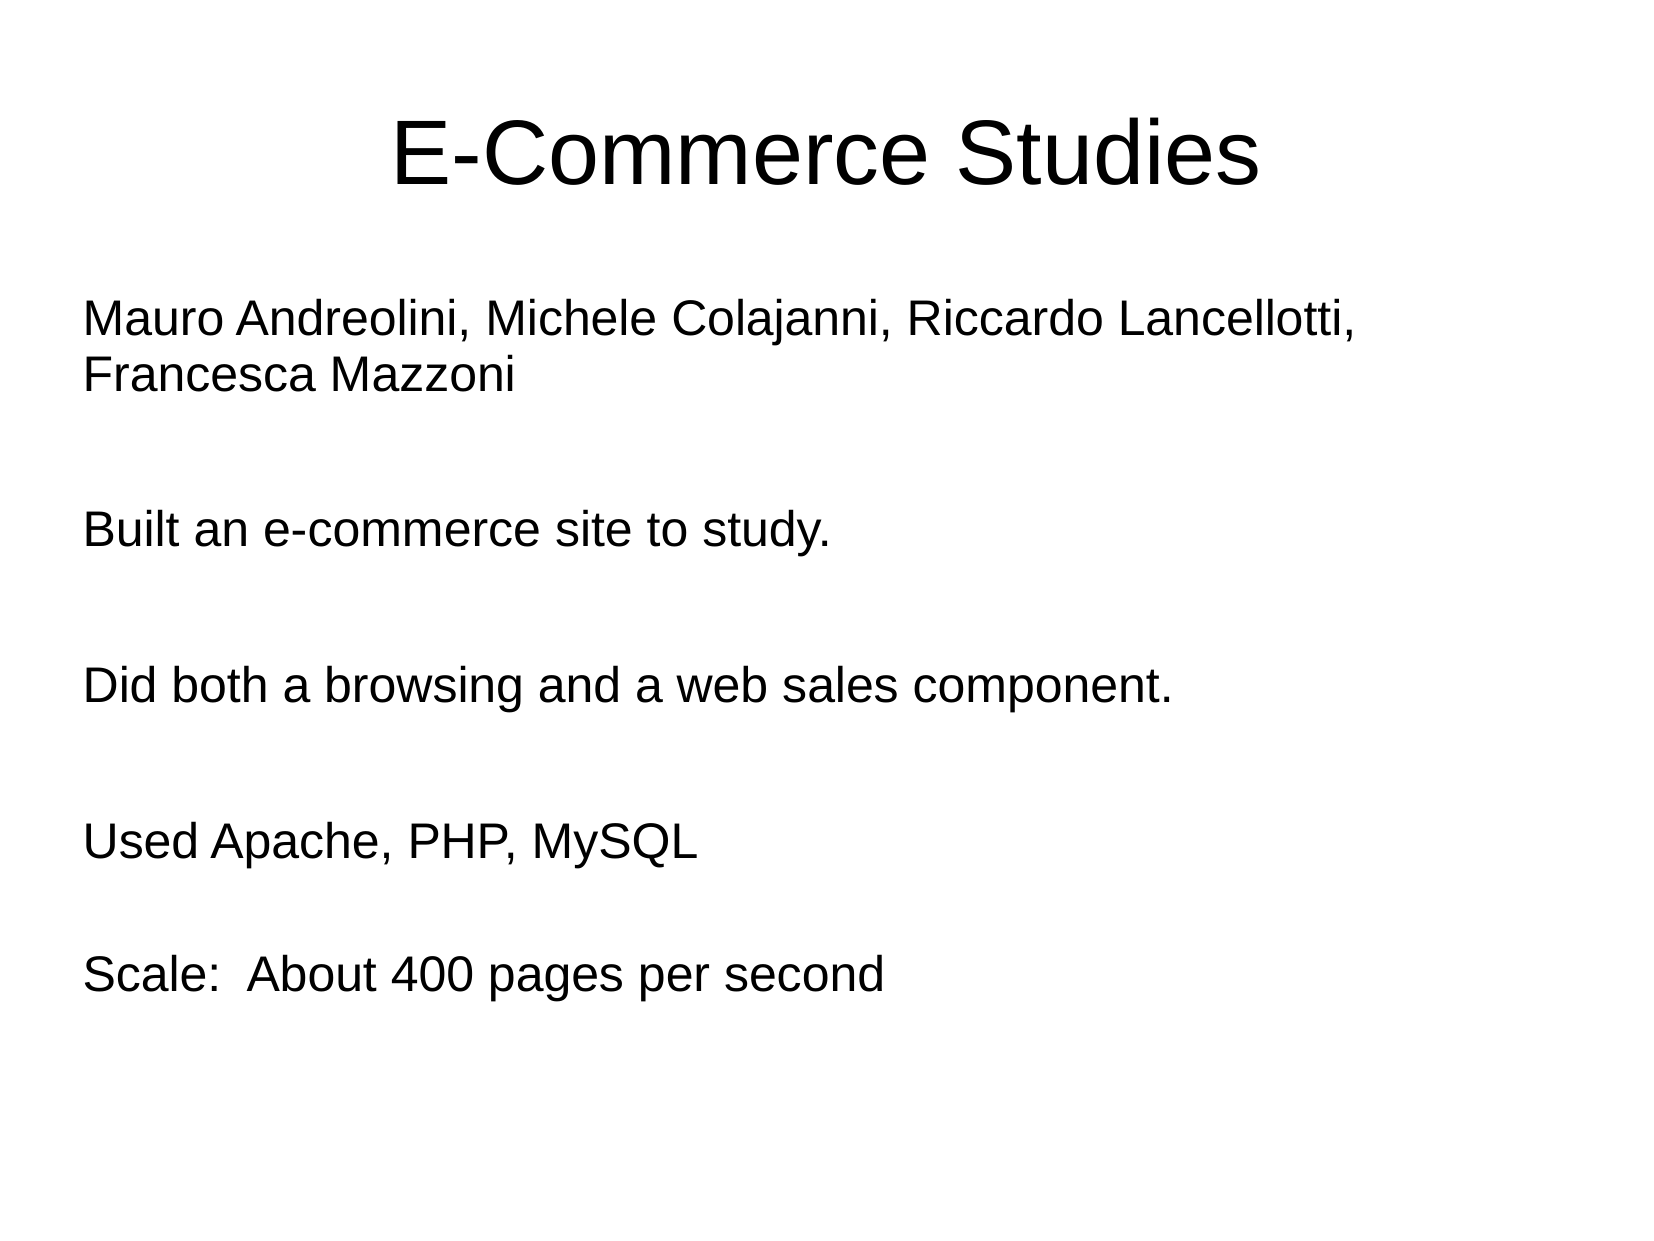

# E-Commerce Studies
Mauro Andreolini, Michele Colajanni, Riccardo Lancellotti, Francesca Mazzoni
Built an e-commerce site to study.
Did both a browsing and a web sales component.
Used Apache, PHP, MySQL
Scale: About 400 pages per second